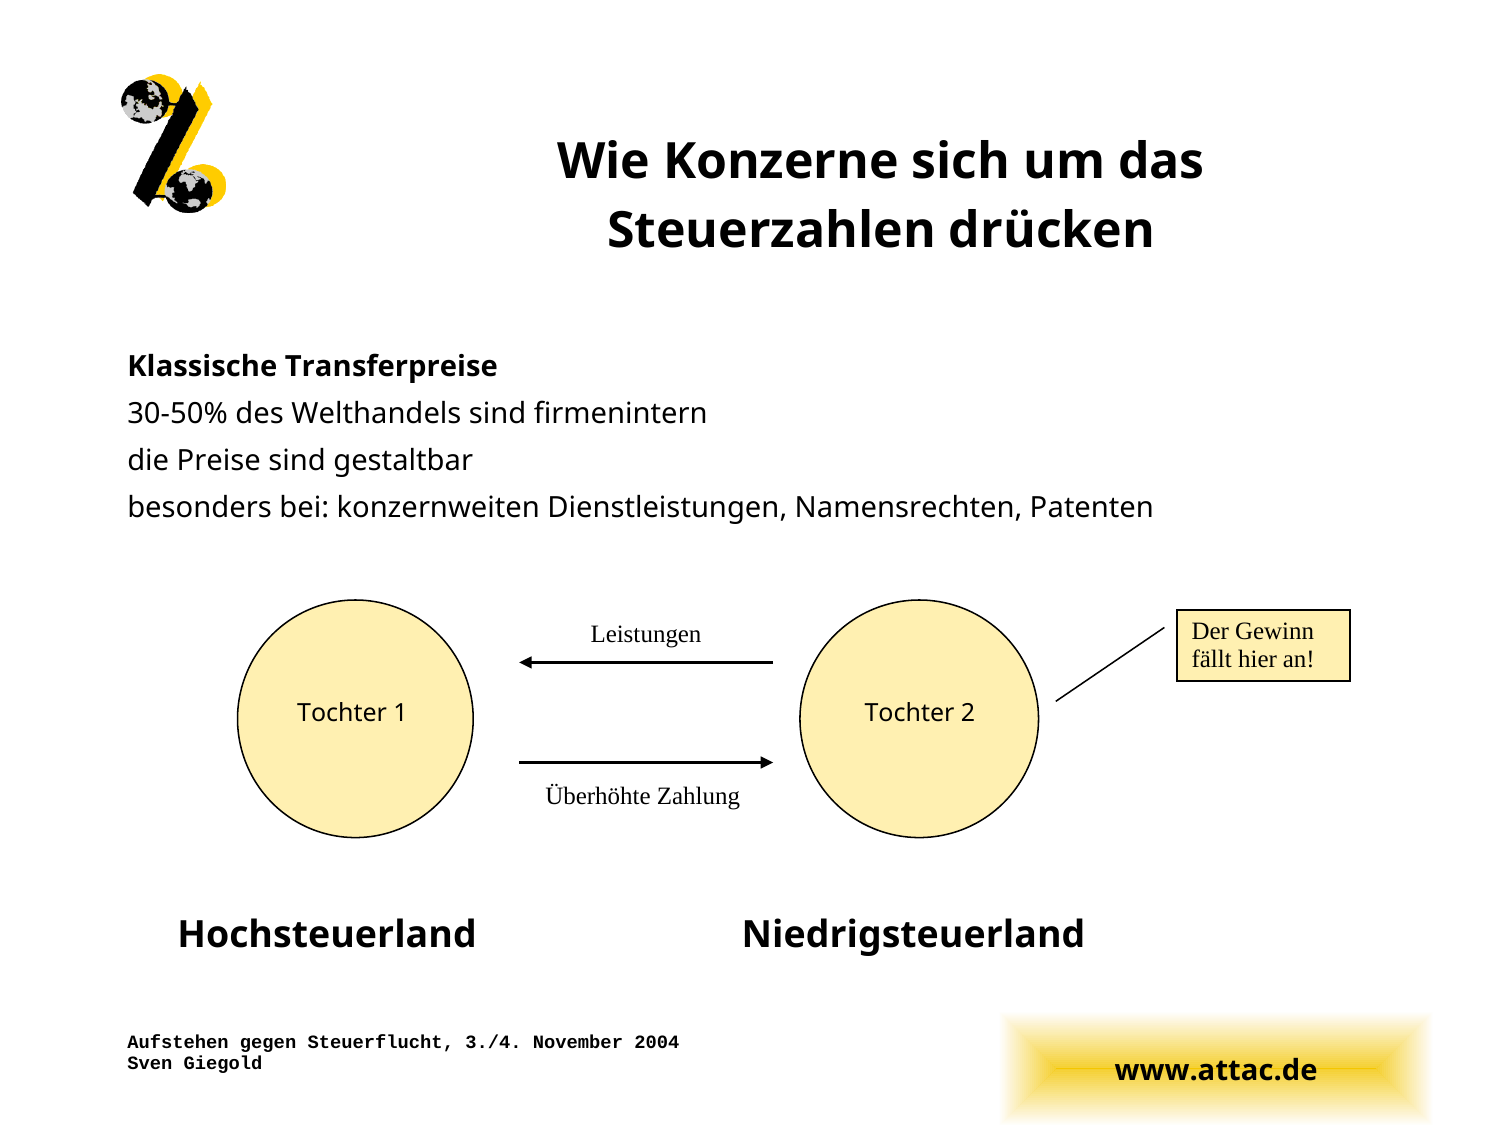

# Wie Konzerne sich um das Steuerzahlen drücken
Klassische Transferpreise
30-50% des Welthandels sind firmenintern
die Preise sind gestaltbar
besonders bei: konzernweiten Dienstleistungen, Namensrechten, Patenten
Der Gewinn
fällt hier an!
Leistungen
Tochter 1
Tochter 2
Überhöhte Zahlung
Hochsteuerland
Niedrigsteuerland